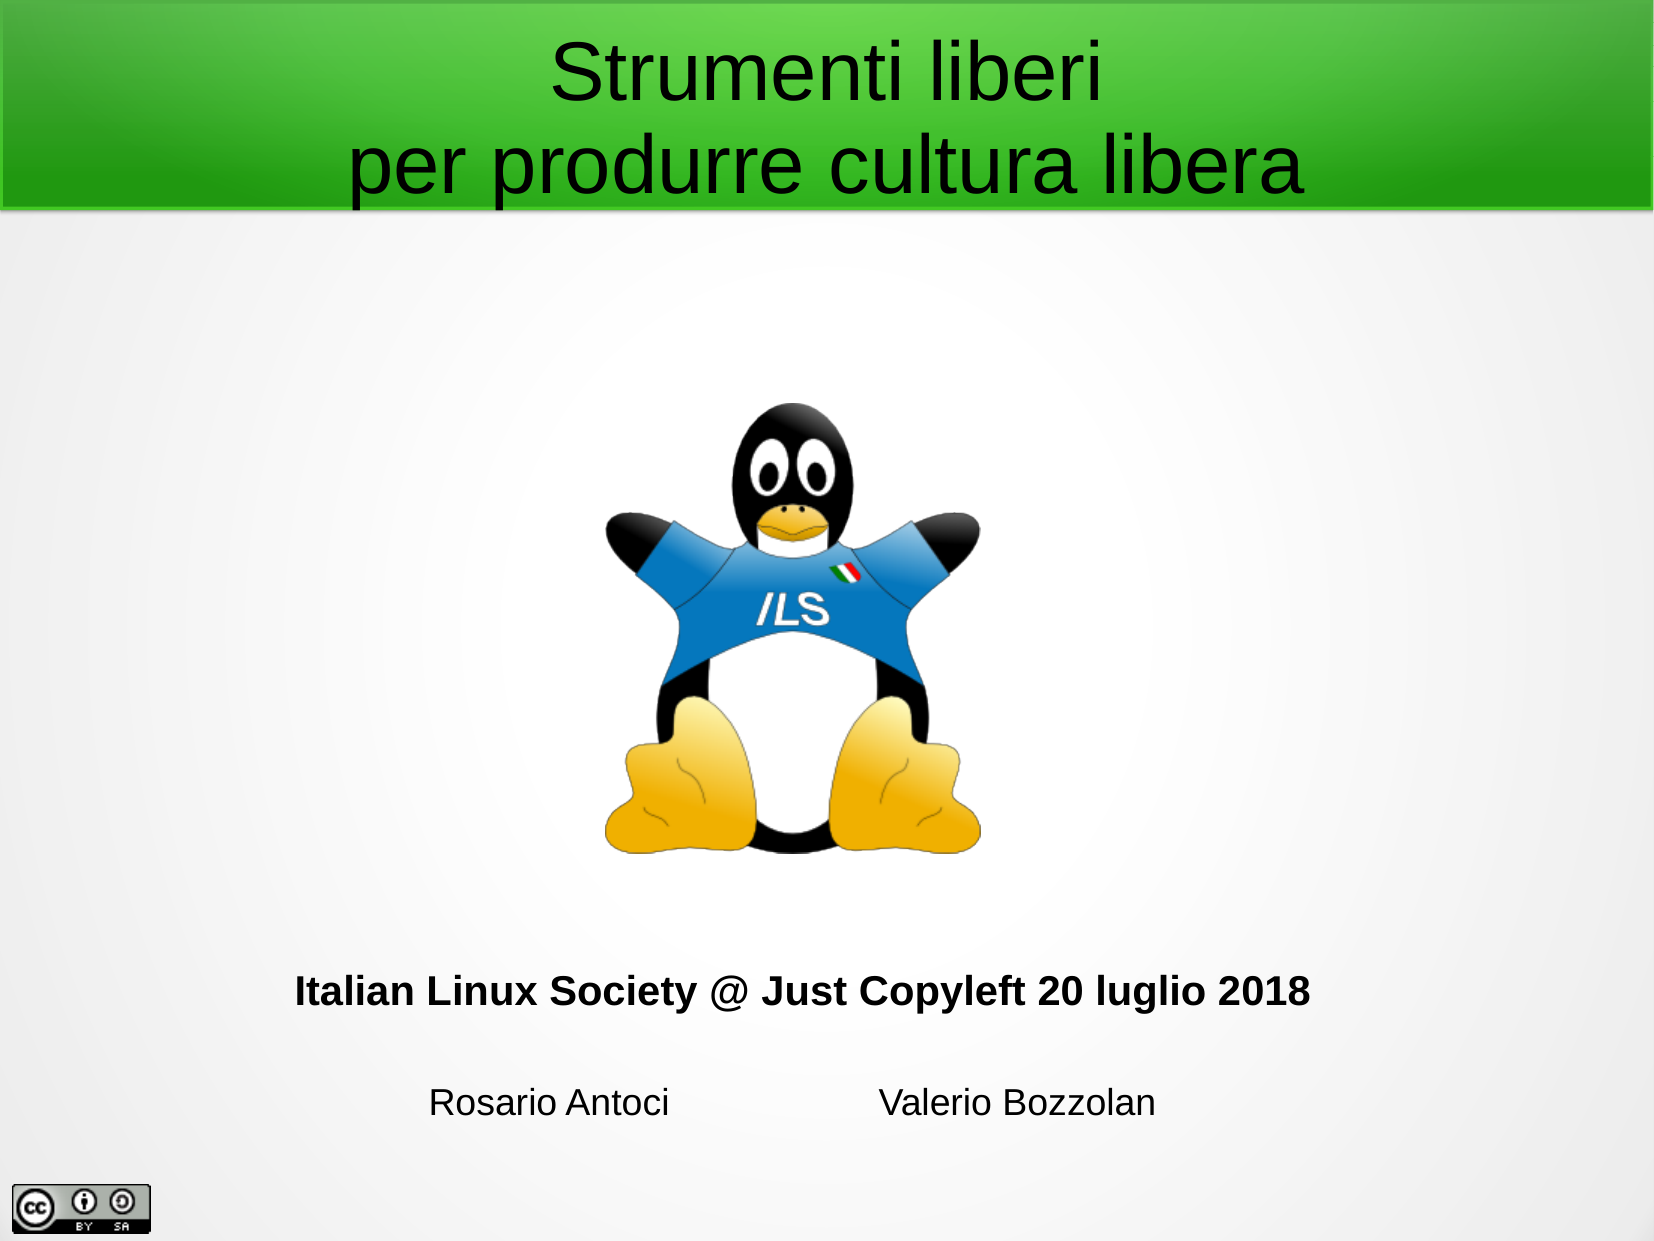

# Strumenti liberi per produrre cultura libera
Italian Linux Society @ Just Copyleft 20 luglio 2018
Rosario Antoci			Valerio Bozzolan